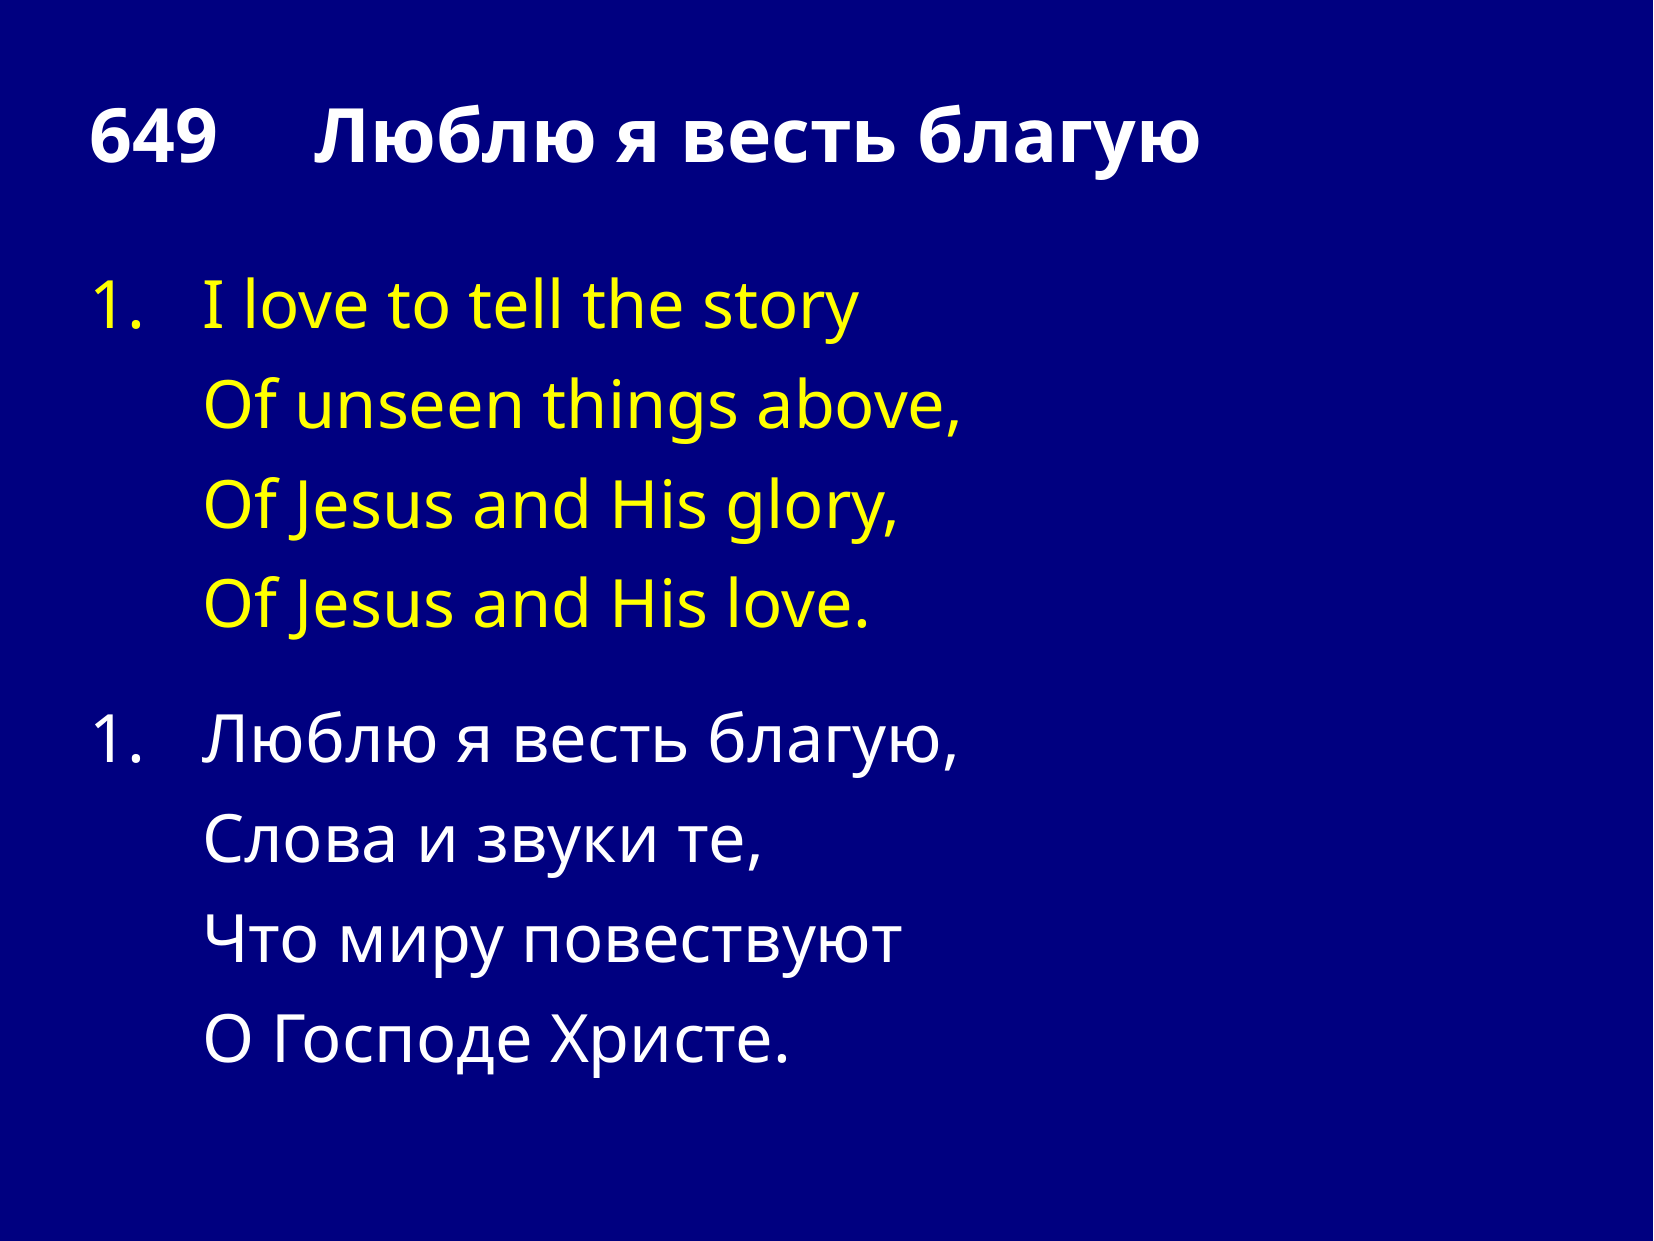

649	Люблю я весть благую
1.	I love to tell the story
	Of unseen things above,
	Of Jesus and His glory,
	Of Jesus and His love.
1.	Люблю я весть благую,
	Слова и звуки те,
	Что миру повествуют
	О Господе Христе.